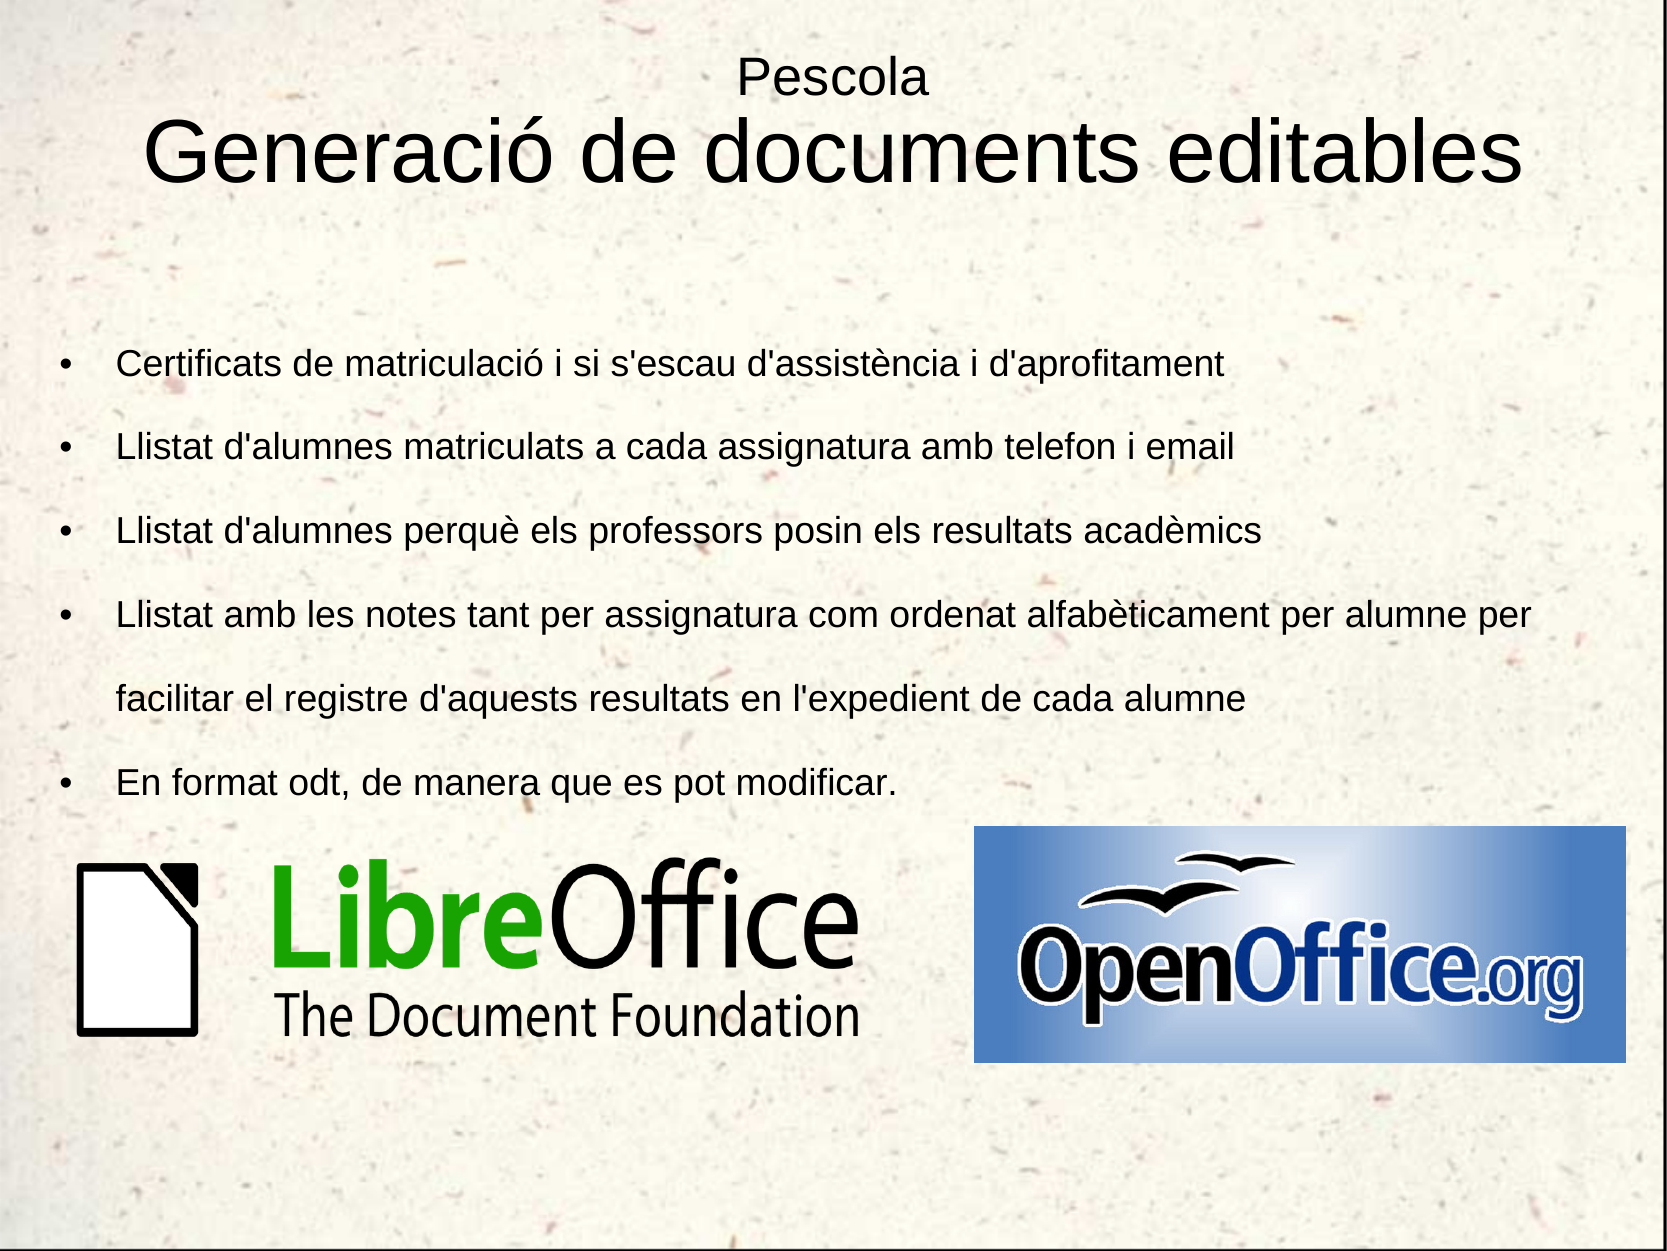

# Pescola Generació de documents editables
Certificats de matriculació i si s'escau d'assistència i d'aprofitament
Llistat d'alumnes matriculats a cada assignatura amb telefon i email
Llistat d'alumnes perquè els professors posin els resultats acadèmics
Llistat amb les notes tant per assignatura com ordenat alfabèticament per alumne per facilitar el registre d'aquests resultats en l'expedient de cada alumne
En format odt, de manera que es pot modificar.